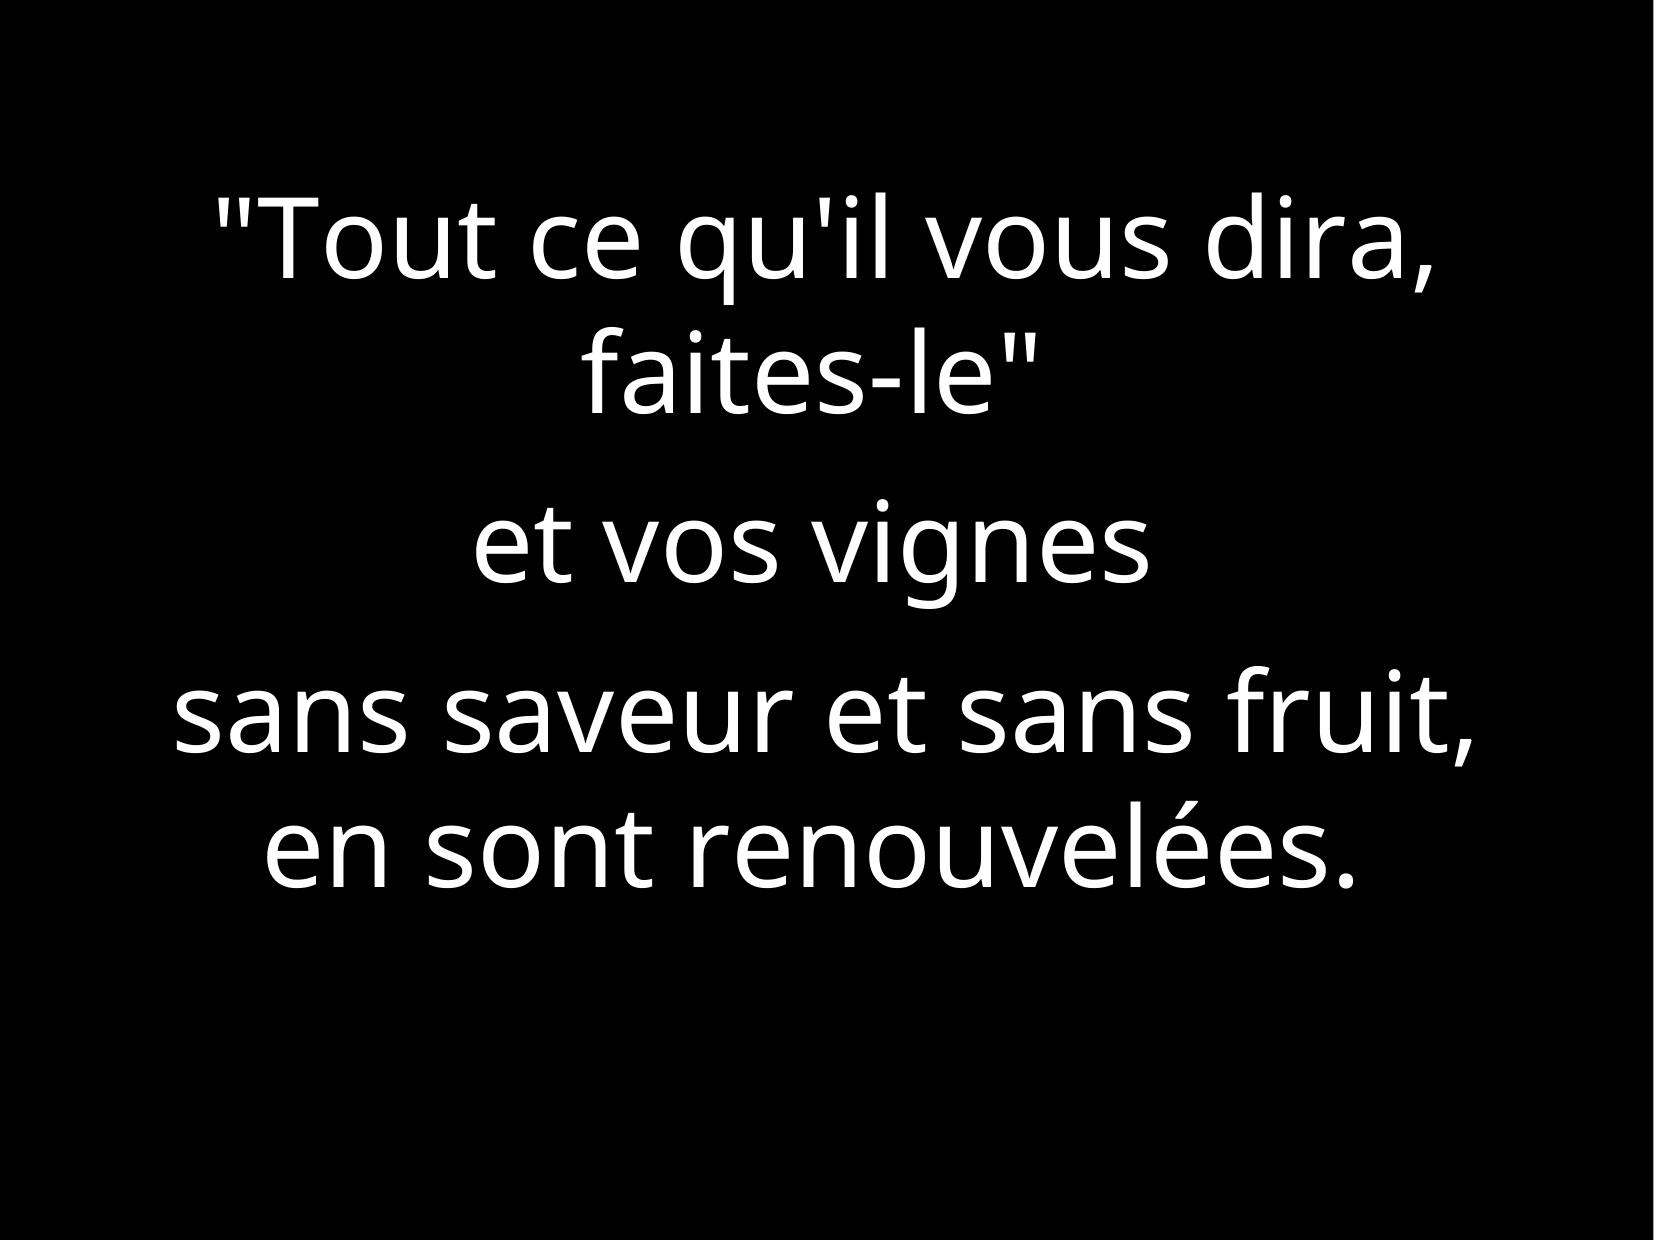

# "Tout ce qu'il vous dira, faites-le"
et vos vignes
sans saveur et sans fruit, en sont renouvelées.